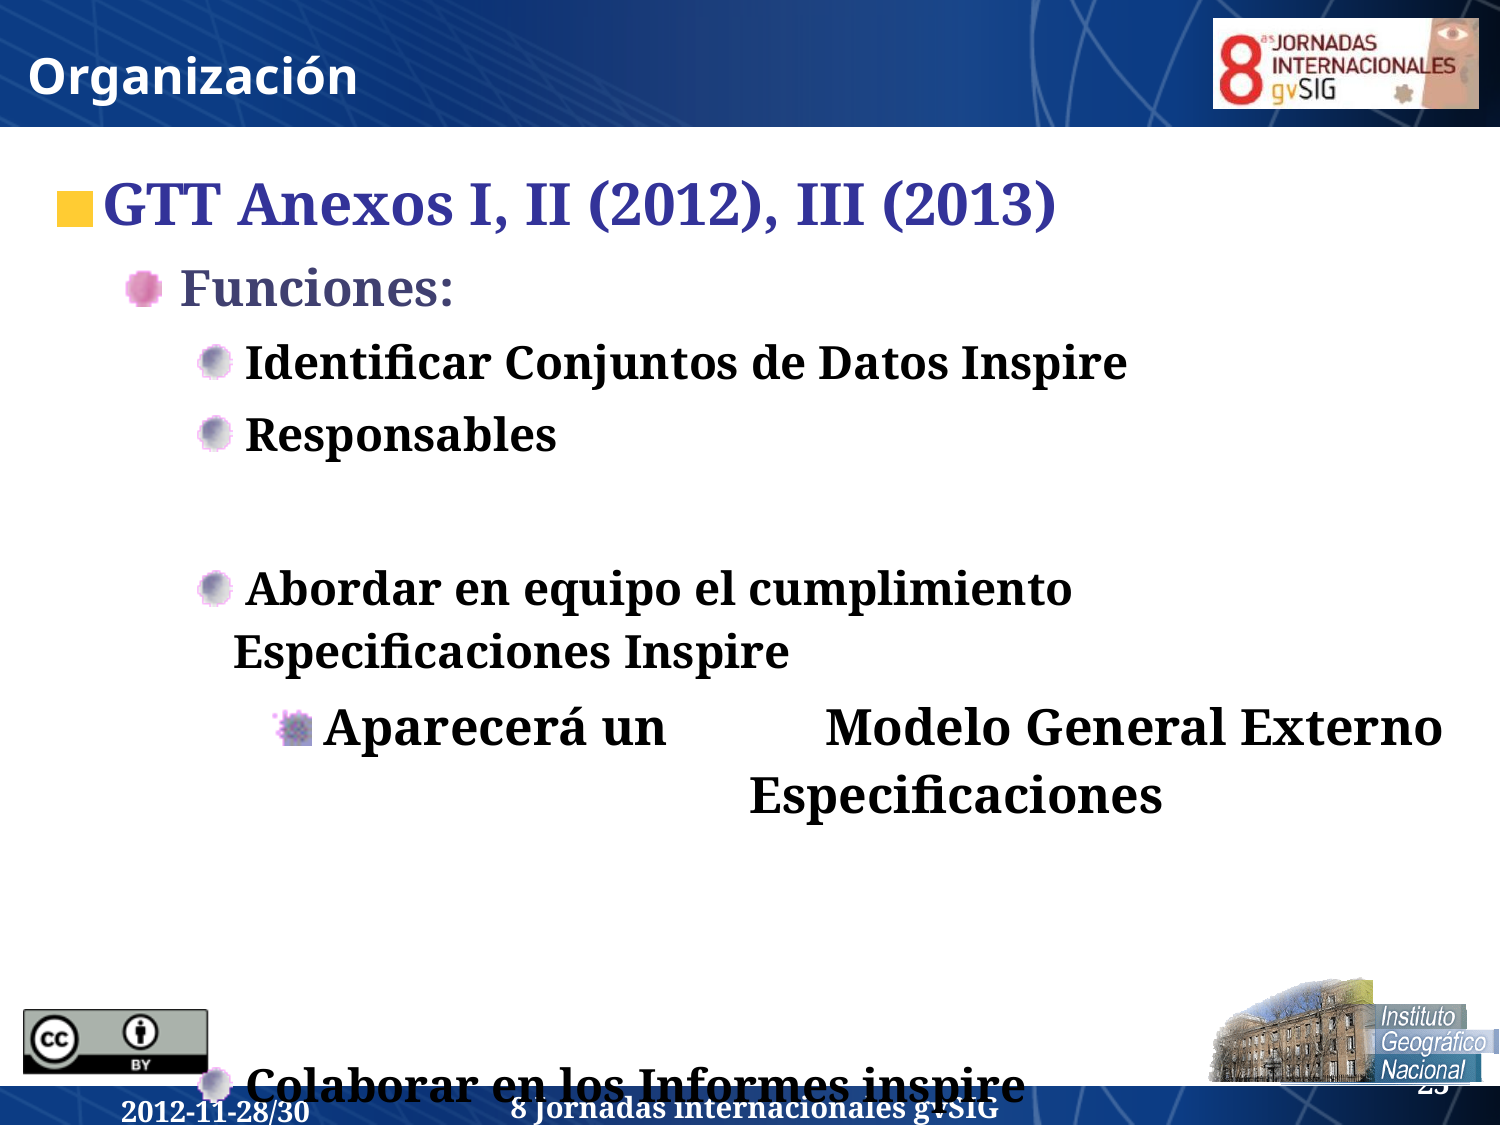

# Organización
GTT Anexos I, II (2012), III (2013)
 Funciones:
 Identificar Conjuntos de Datos Inspire
 Responsables
 Abordar en equipo el cumplimiento Especificaciones Inspire
 Aparecerá un 		Modelo General Externo
									 Especificaciones
 Colaborar en los Informes inspire